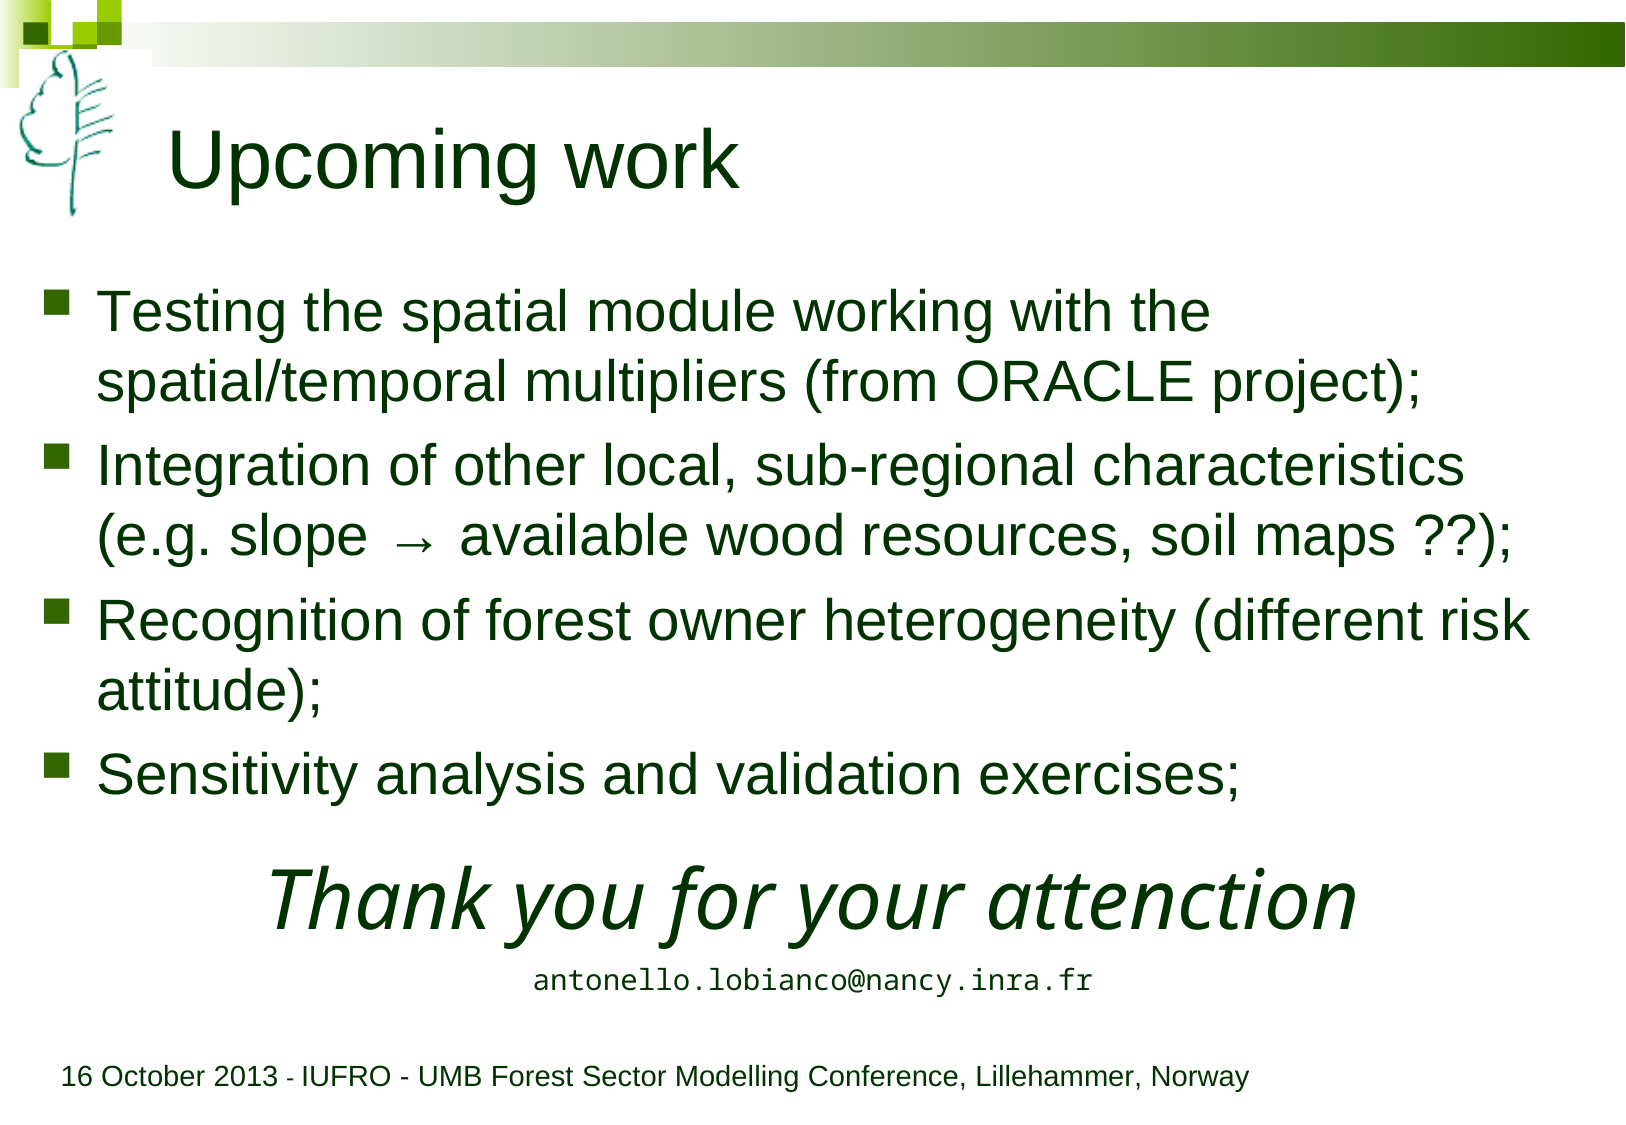

# Upcoming work
Testing the spatial module working with the spatial/temporal multipliers (from ORACLE project);
Integration of other local, sub-regional characteristics (e.g. slope → available wood resources, soil maps ??);
Recognition of forest owner heterogeneity (different risk attitude);
Sensitivity analysis and validation exercises;
Thank you for your attenction
antonello.lobianco@nancy.inra.fr